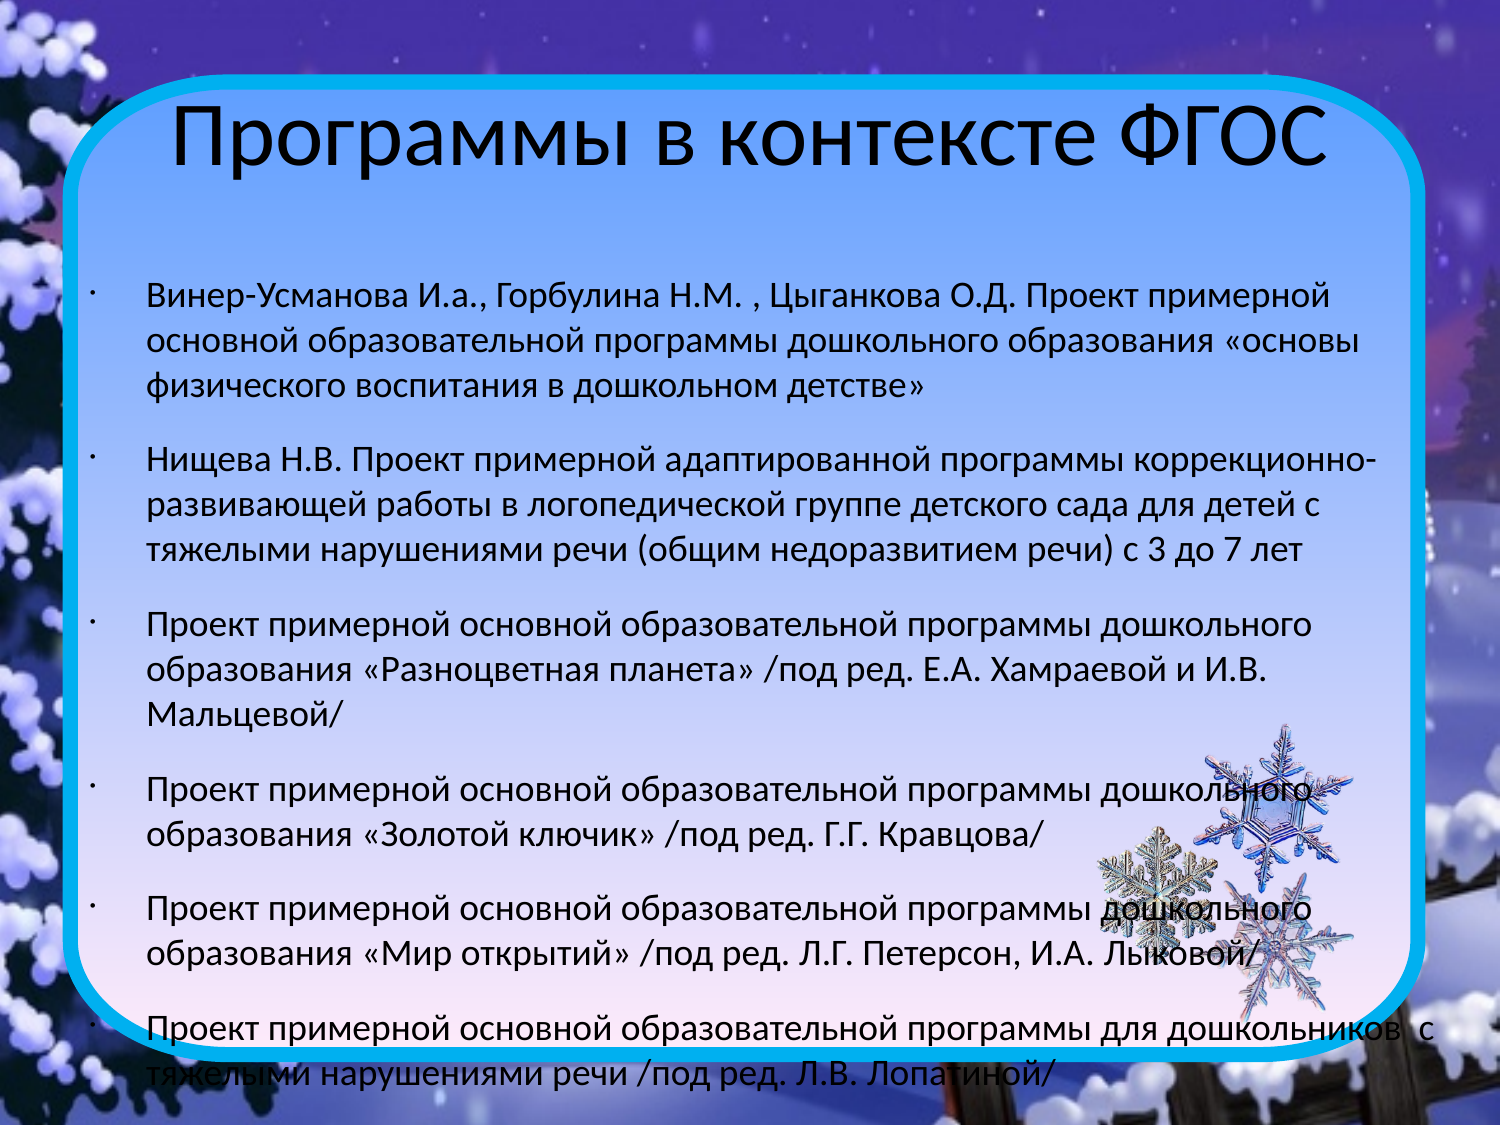

# Программы в контексте ФГОС
Винер-Усманова И.а., Горбулина Н.М. , Цыганкова О.Д. Проект примерной основной образовательной программы дошкольного образования «основы физического воспитания в дошкольном детстве»
Нищева Н.В. Проект примерной адаптированной программы коррекционно-развивающей работы в логопедической группе детского сада для детей с тяжелыми нарушениями речи (общим недоразвитием речи) с 3 до 7 лет
Проект примерной основной образовательной программы дошкольного образования «Разноцветная планета» /под ред. Е.А. Хамраевой и И.В. Мальцевой/
Проект примерной основной образовательной программы дошкольного образования «Золотой ключик» /под ред. Г.Г. Кравцова/
Проект примерной основной образовательной программы дошкольного образования «Мир открытий» /под ред. Л.Г. Петерсон, И.А. Лыковой/
Проект примерной основной образовательной программы для дошкольников с тяжелыми нарушениями речи /под ред. Л.В. Лопатиной/